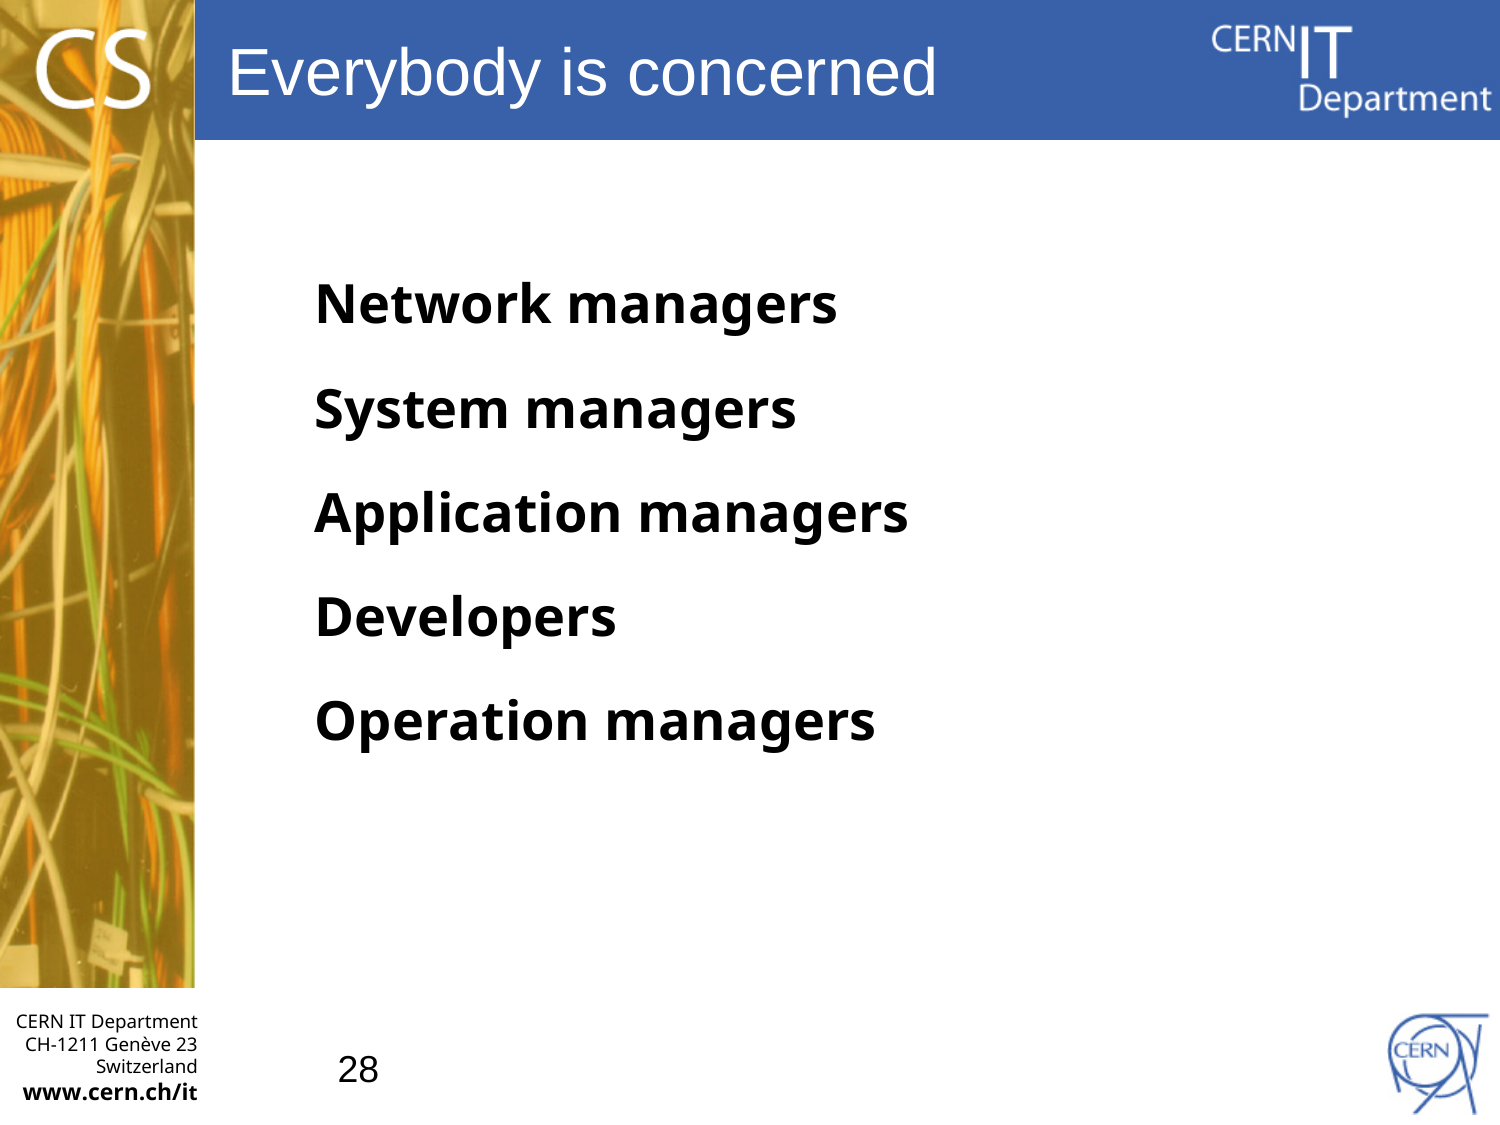

# Everybody is concerned
Network managers
System managers
Application managers
Developers
Operation managers